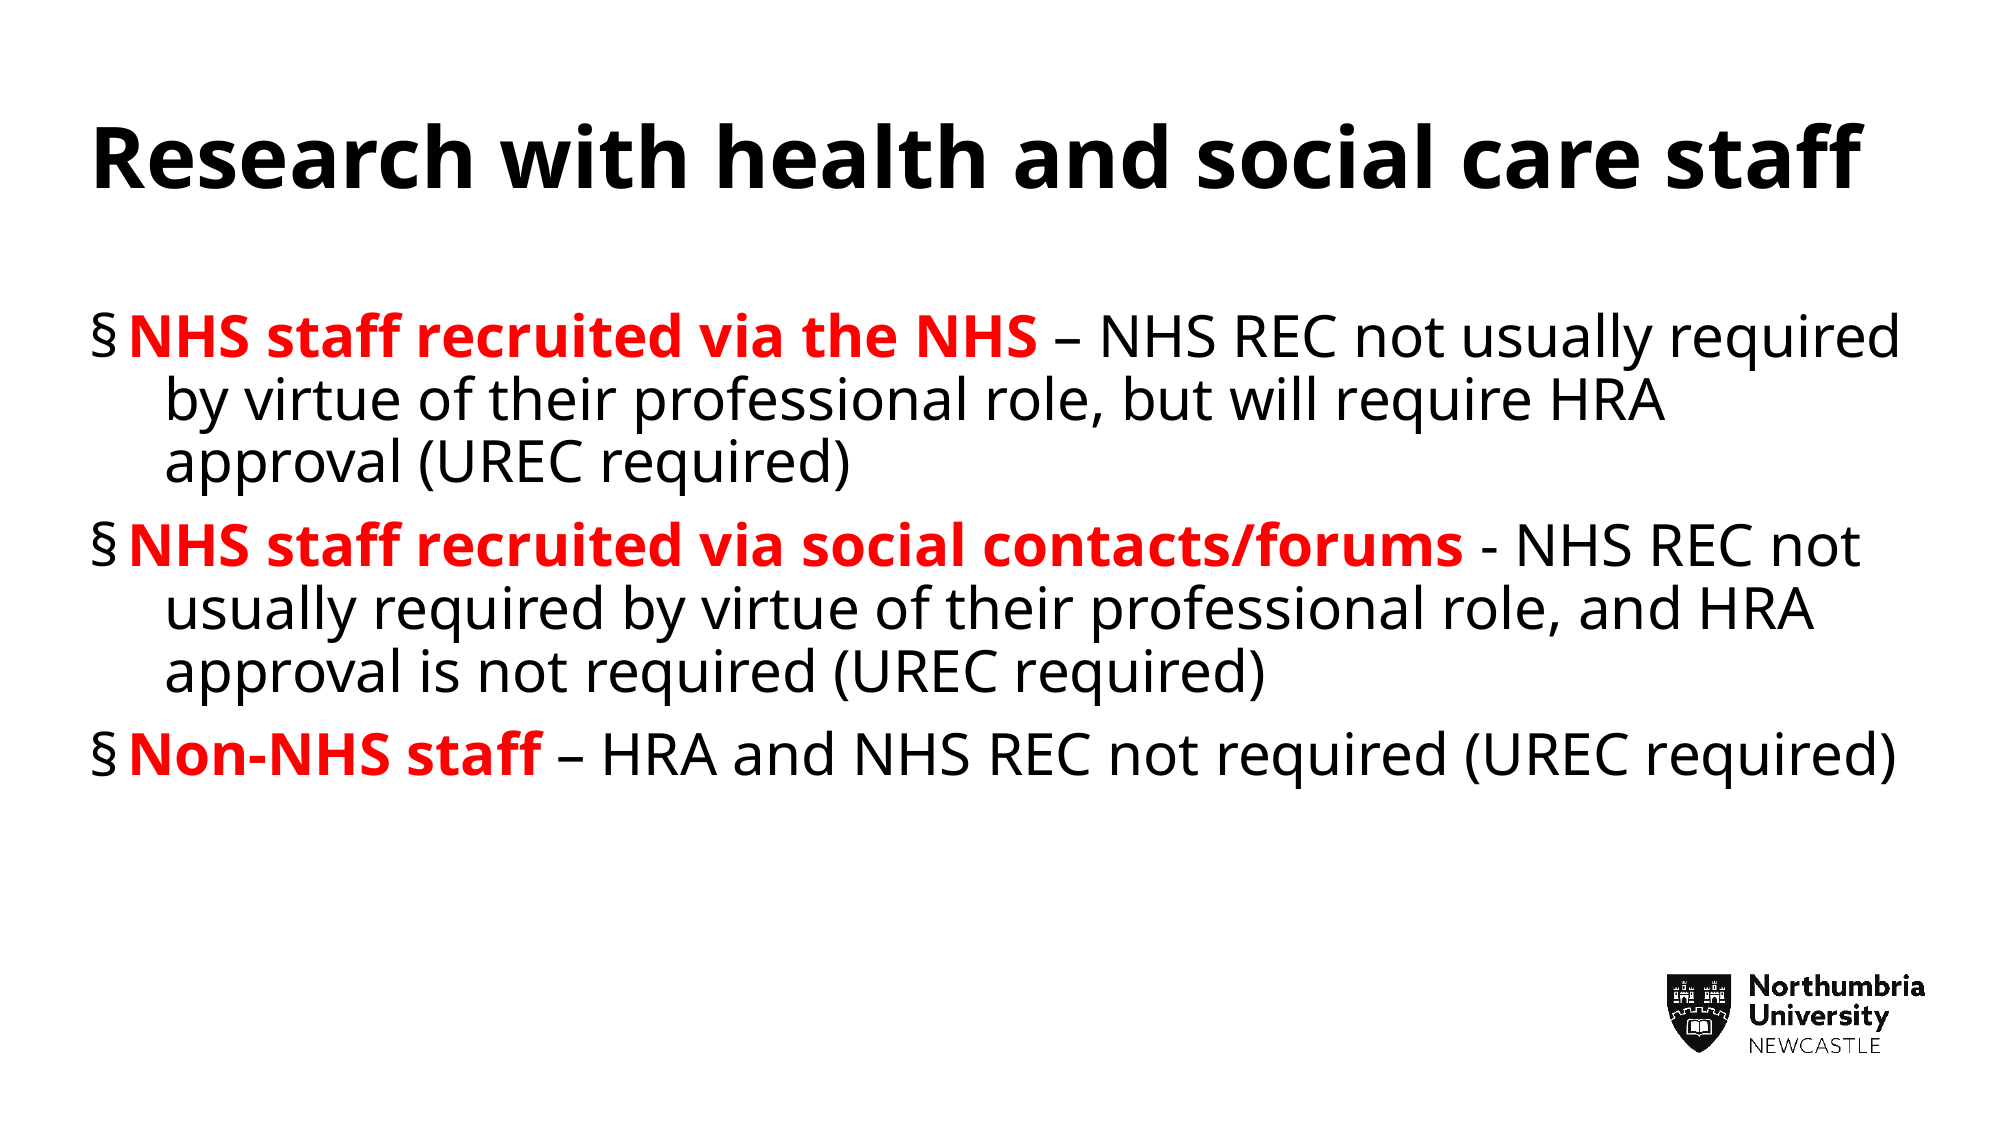

Research with health and social care staff
# NHS staff recruited via the NHS – NHS REC not usually required by virtue of their professional role, but will require HRA approval (UREC required)
NHS staff recruited via social contacts/forums - NHS REC not usually required by virtue of their professional role, and HRA approval is not required (UREC required)
Non-NHS staff – HRA and NHS REC not required (UREC required)